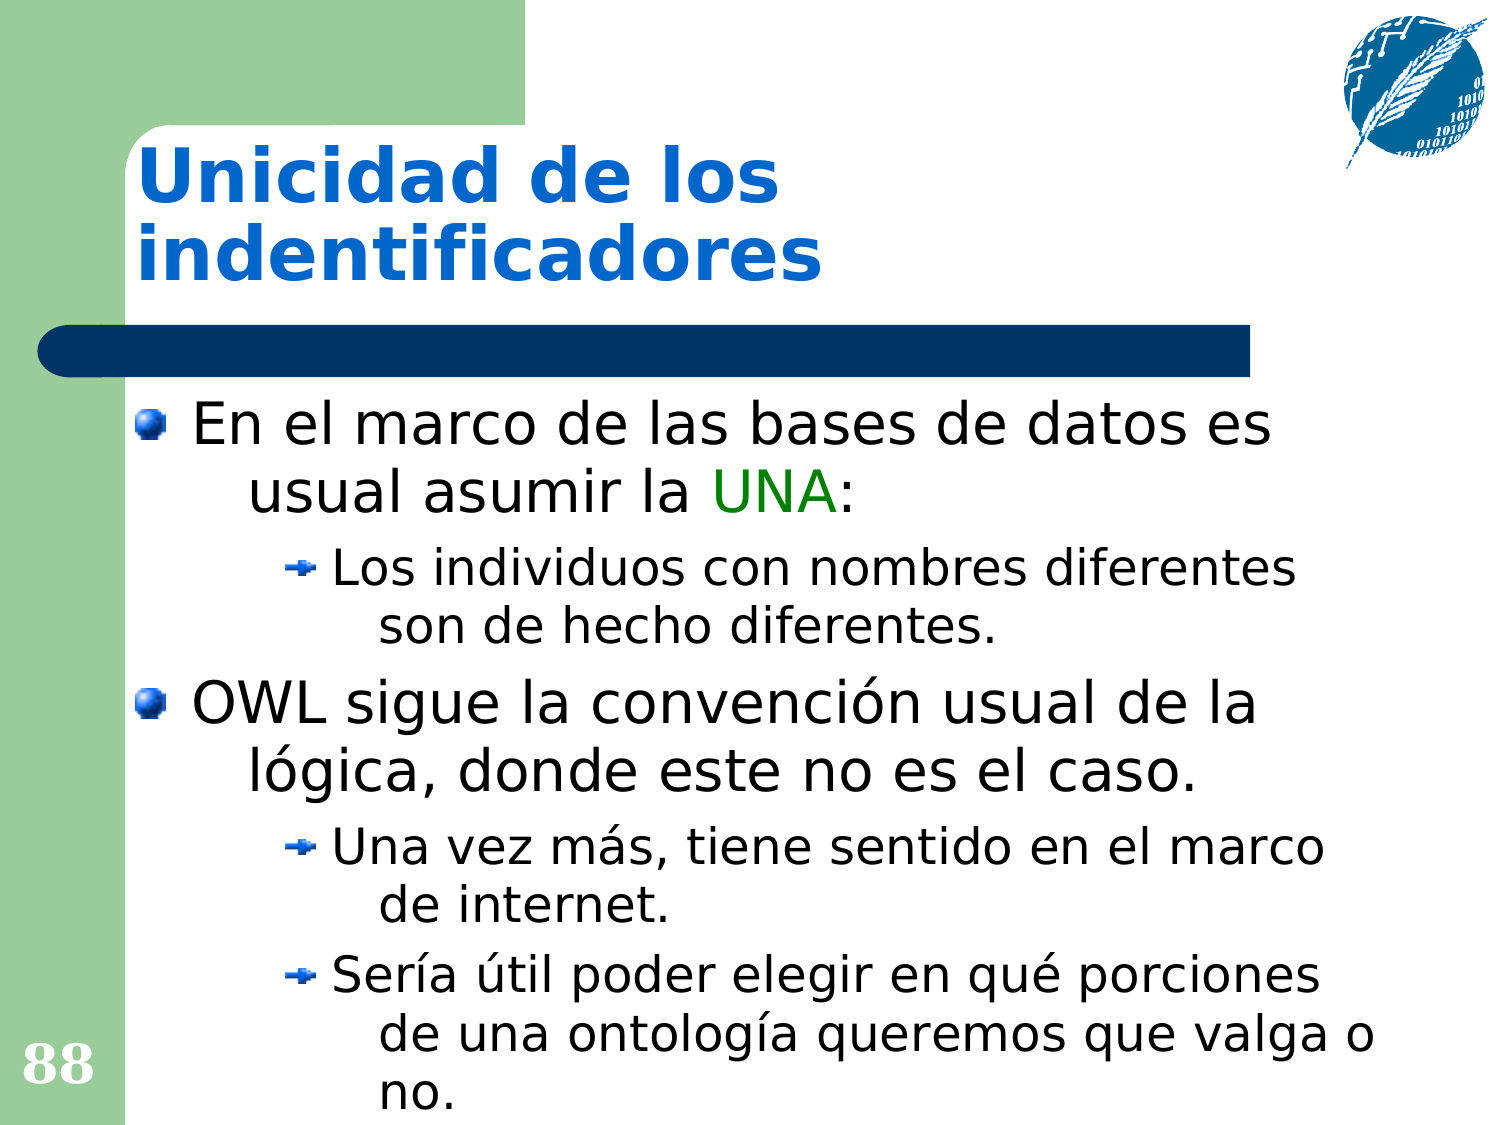

# Unicidad de los indentificadores
En el marco de las bases de datos es usual asumir la UNA:
Los individuos con nombres diferentes son de hecho diferentes.
OWL sigue la convención usual de la lógica, donde este no es el caso.
Una vez más, tiene sentido en el marco de internet.
Sería útil poder elegir en qué porciones de una ontología queremos que valga o no.
88